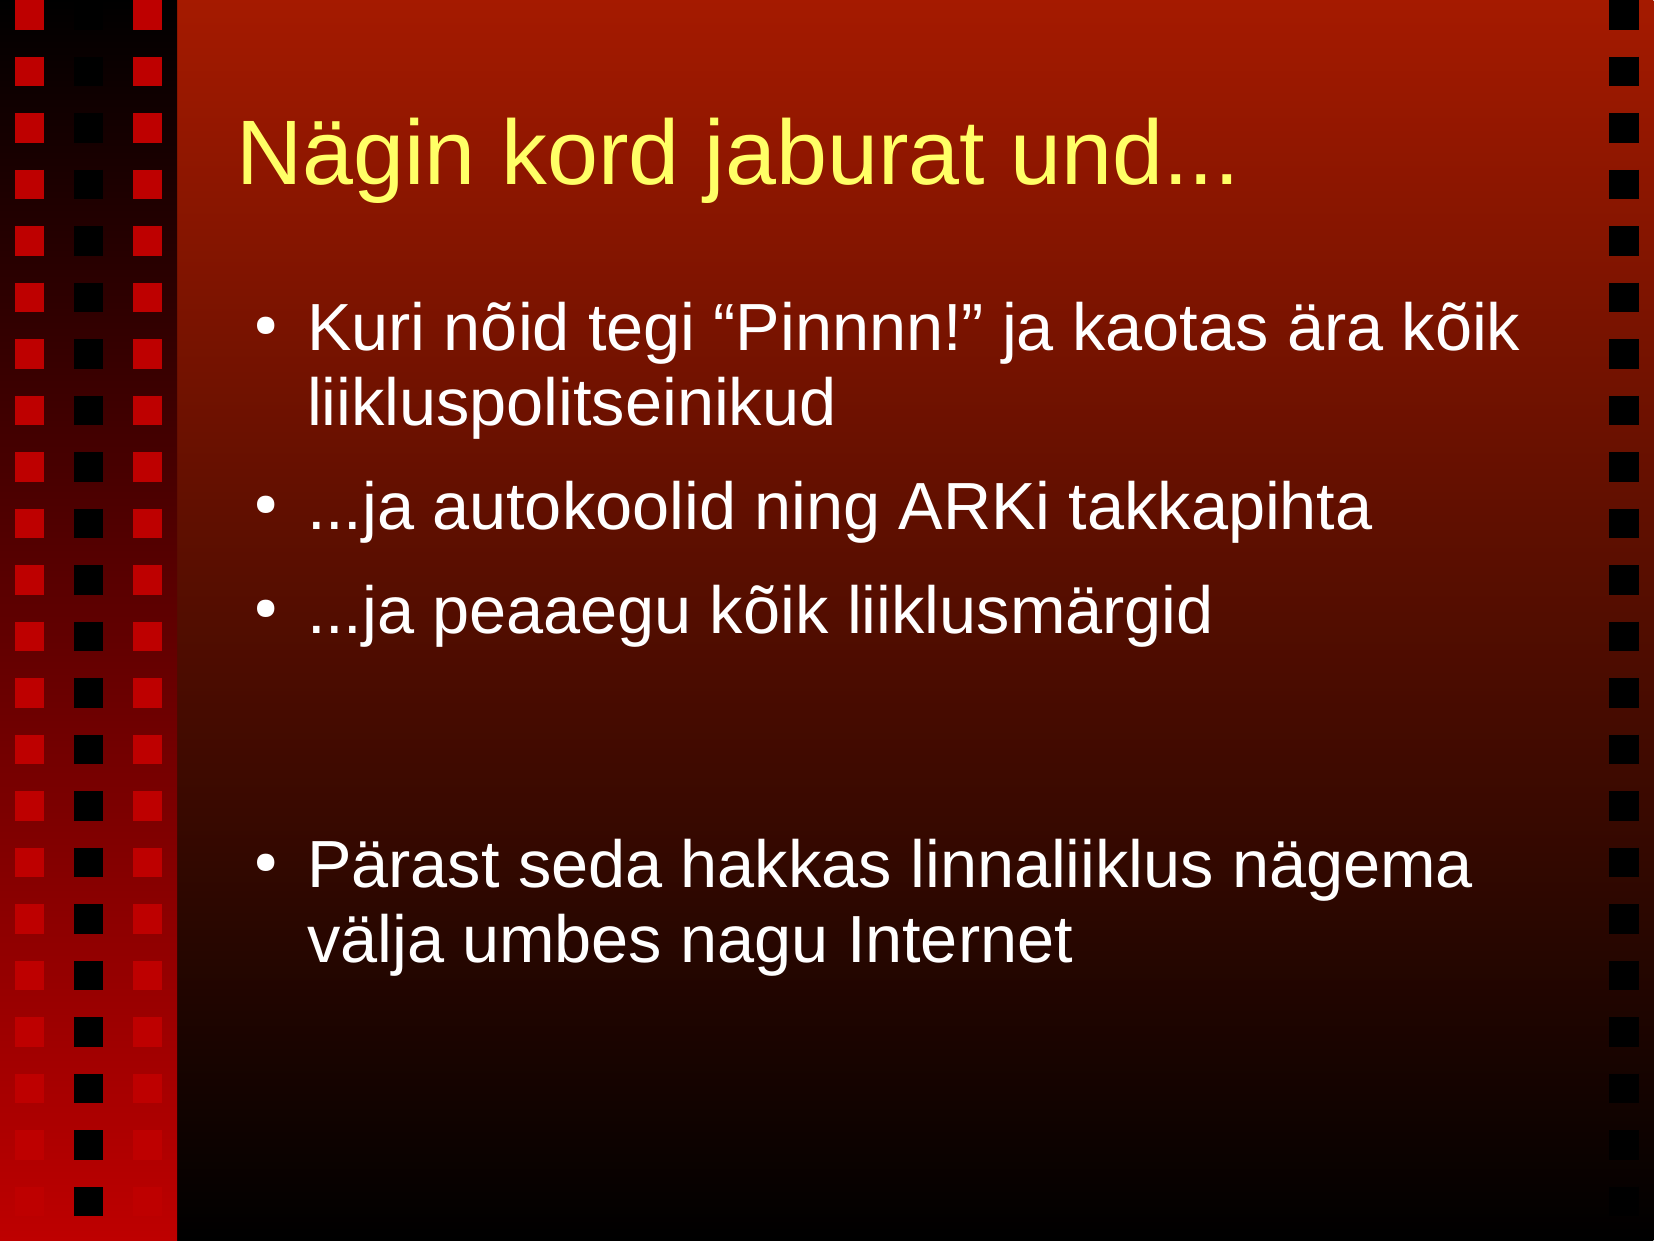

# Nägin kord jaburat und...
Kuri nõid tegi “Pinnnn!” ja kaotas ära kõik liikluspolitseinikud
...ja autokoolid ning ARKi takkapihta
...ja peaaegu kõik liiklusmärgid
Pärast seda hakkas linnaliiklus nägema välja umbes nagu Internet